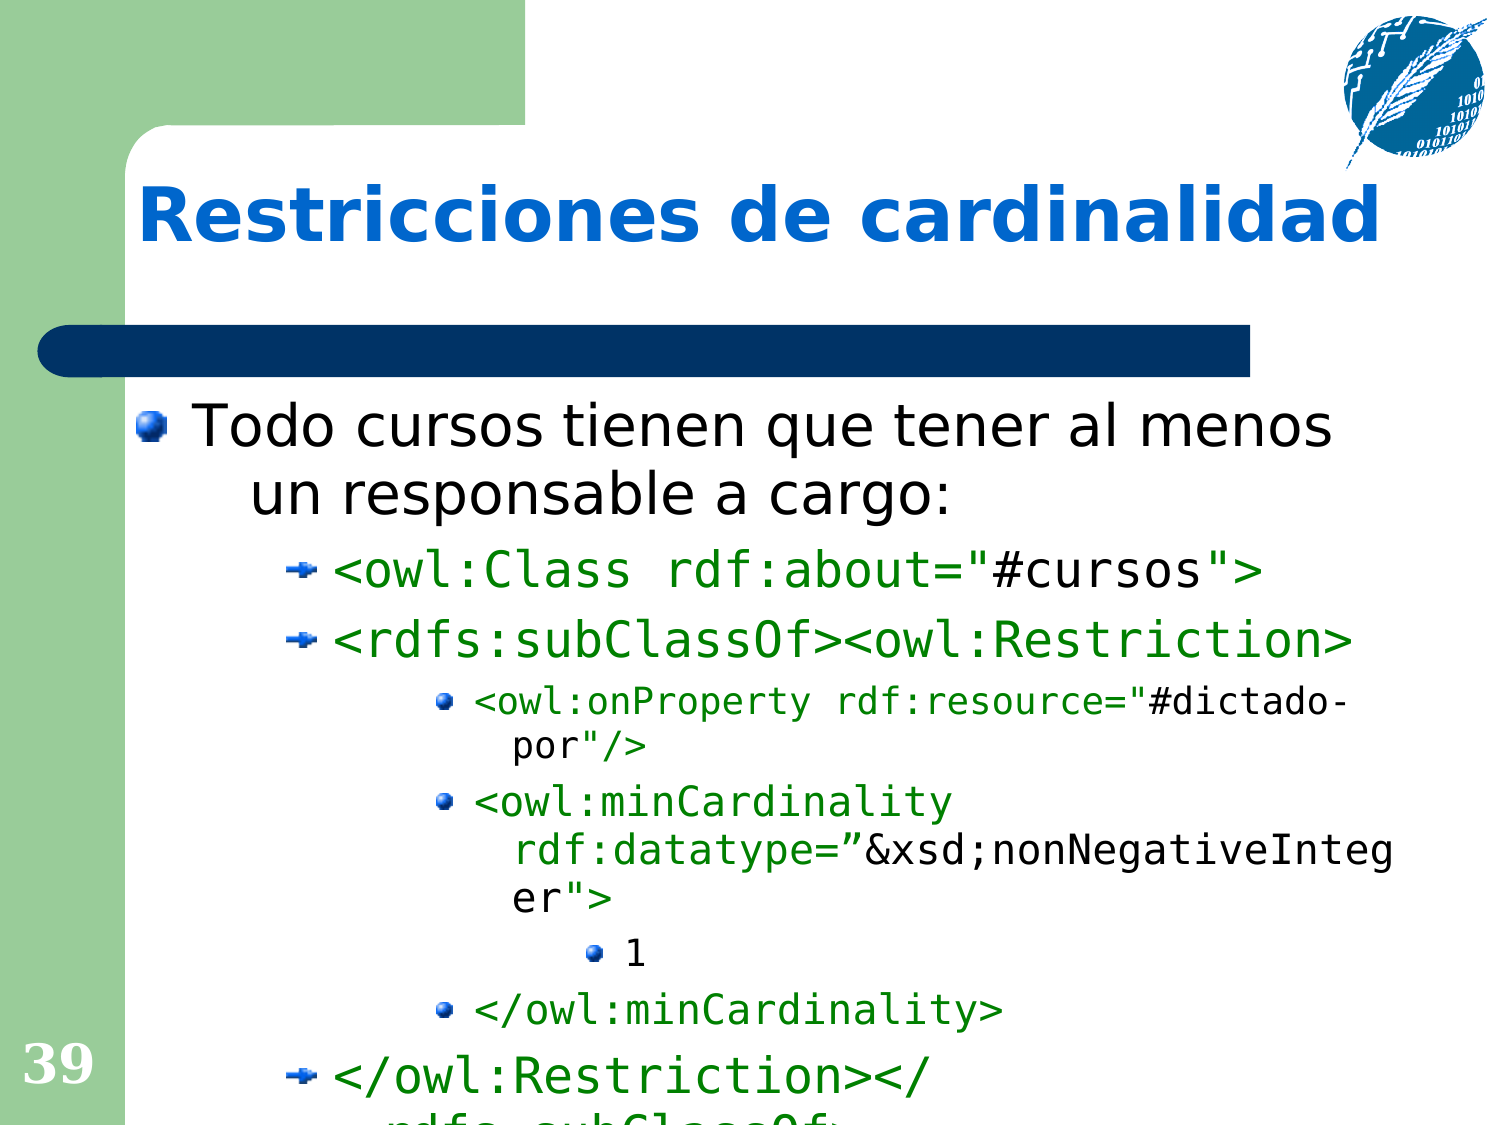

# Restricciones de cardinalidad
Todo cursos tienen que tener al menos un responsable a cargo:
<owl:Class rdf:about="#cursos">
<rdfs:subClassOf><owl:Restriction>
<owl:onProperty rdf:resource="#dictado-por"/>
<owl:minCardinality
rdf:datatype=”&xsd;nonNegativeInteger">
1
</owl:minCardinality>
</owl:Restriction></rdfs:subClassOf>
</owl:Class>
39